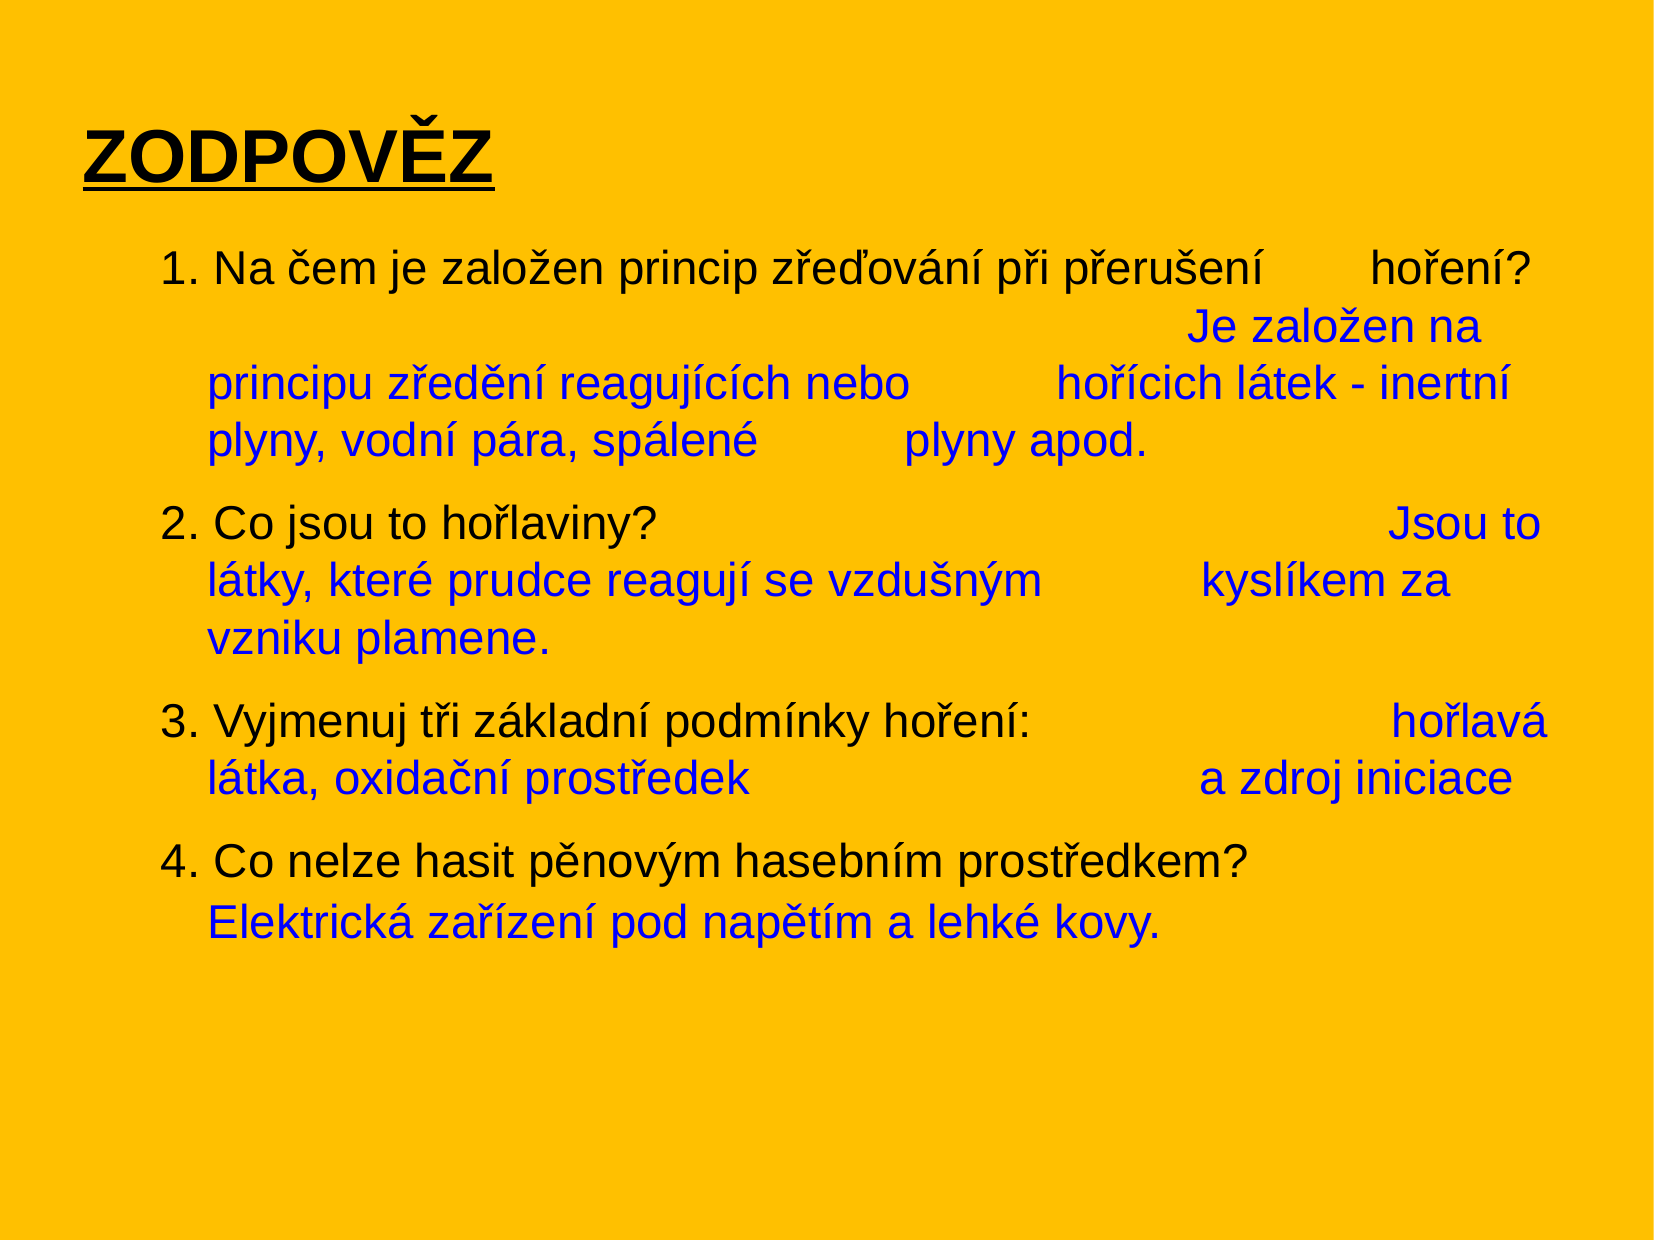

# ZODPOVĚZ
1. Na čem je založen princip zřeďování při přerušení hoření? Je založen na principu zředění reagujících nebo hořícich látek - inertní plyny, vodní pára, spálené plyny apod.
2. Co jsou to hořlaviny? Jsou to látky, které prudce reagují se vzdušným kyslíkem za vzniku plamene.
3. Vyjmenuj tři základní podmínky hoření: hořlavá látka, oxidační prostředek a zdroj iniciace
4. Co nelze hasit pěnovým hasebním prostředkem? Elektrická zařízení pod napětím a lehké kovy.